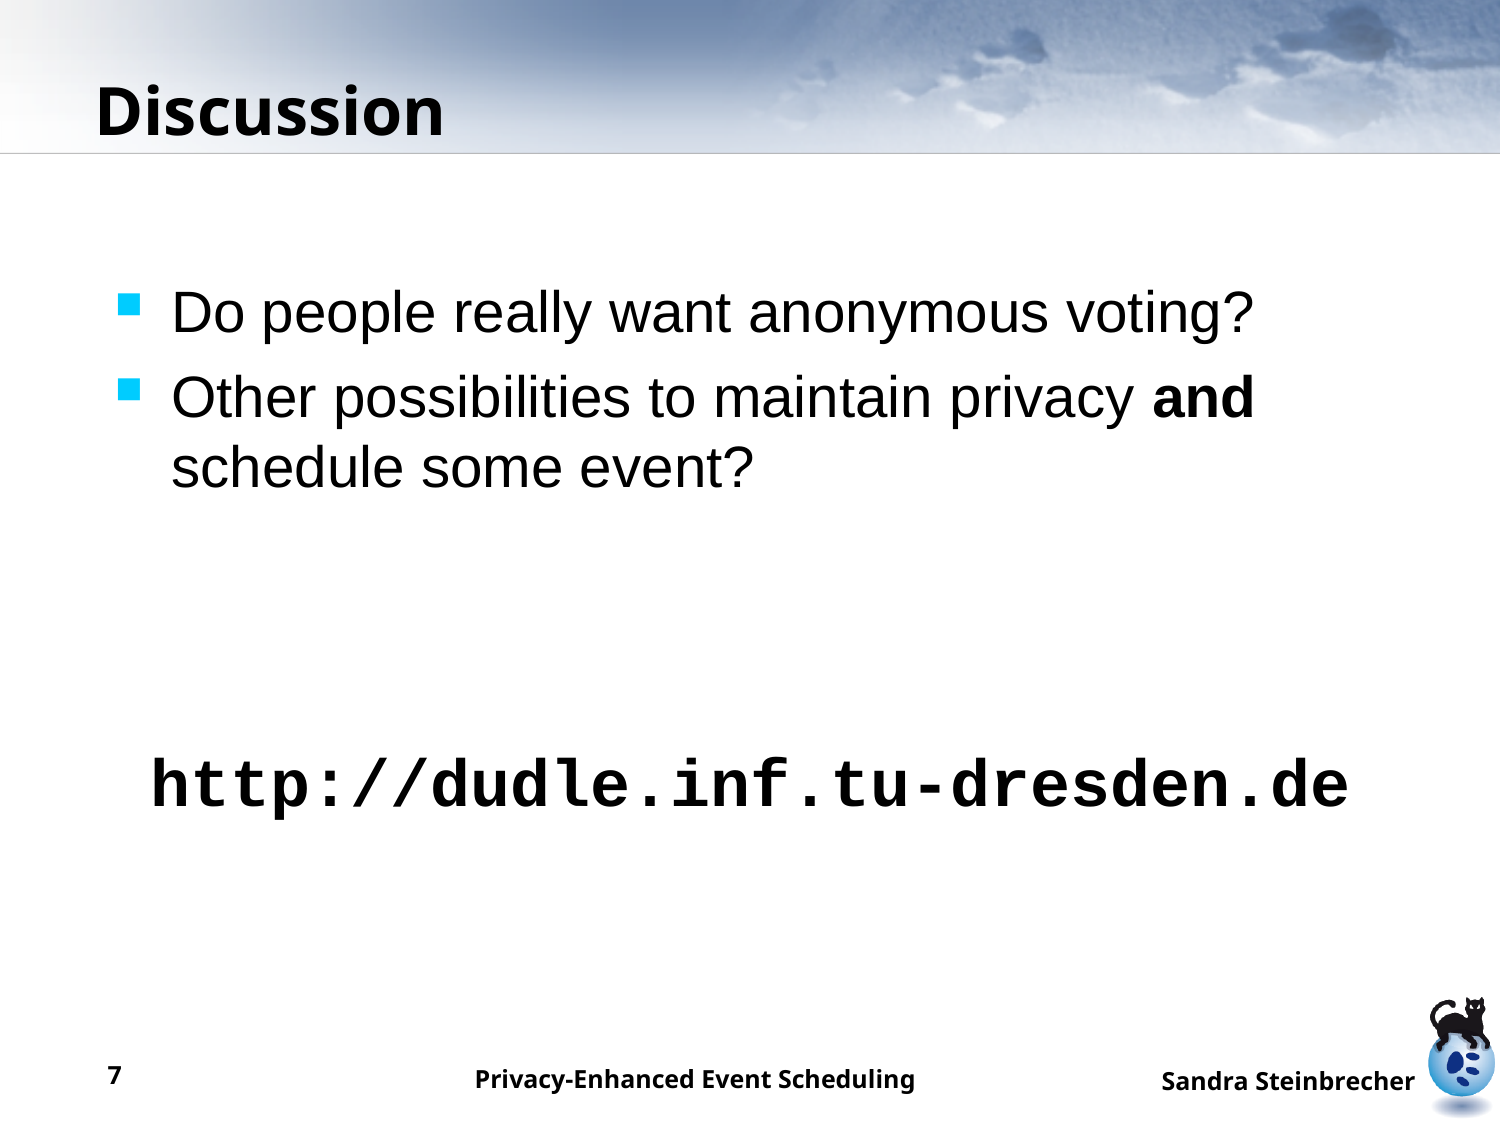

# Discussion
Do people really want anonymous voting?
Other possibilities to maintain privacy and schedule some event?
http://dudle.inf.tu-dresden.de
7